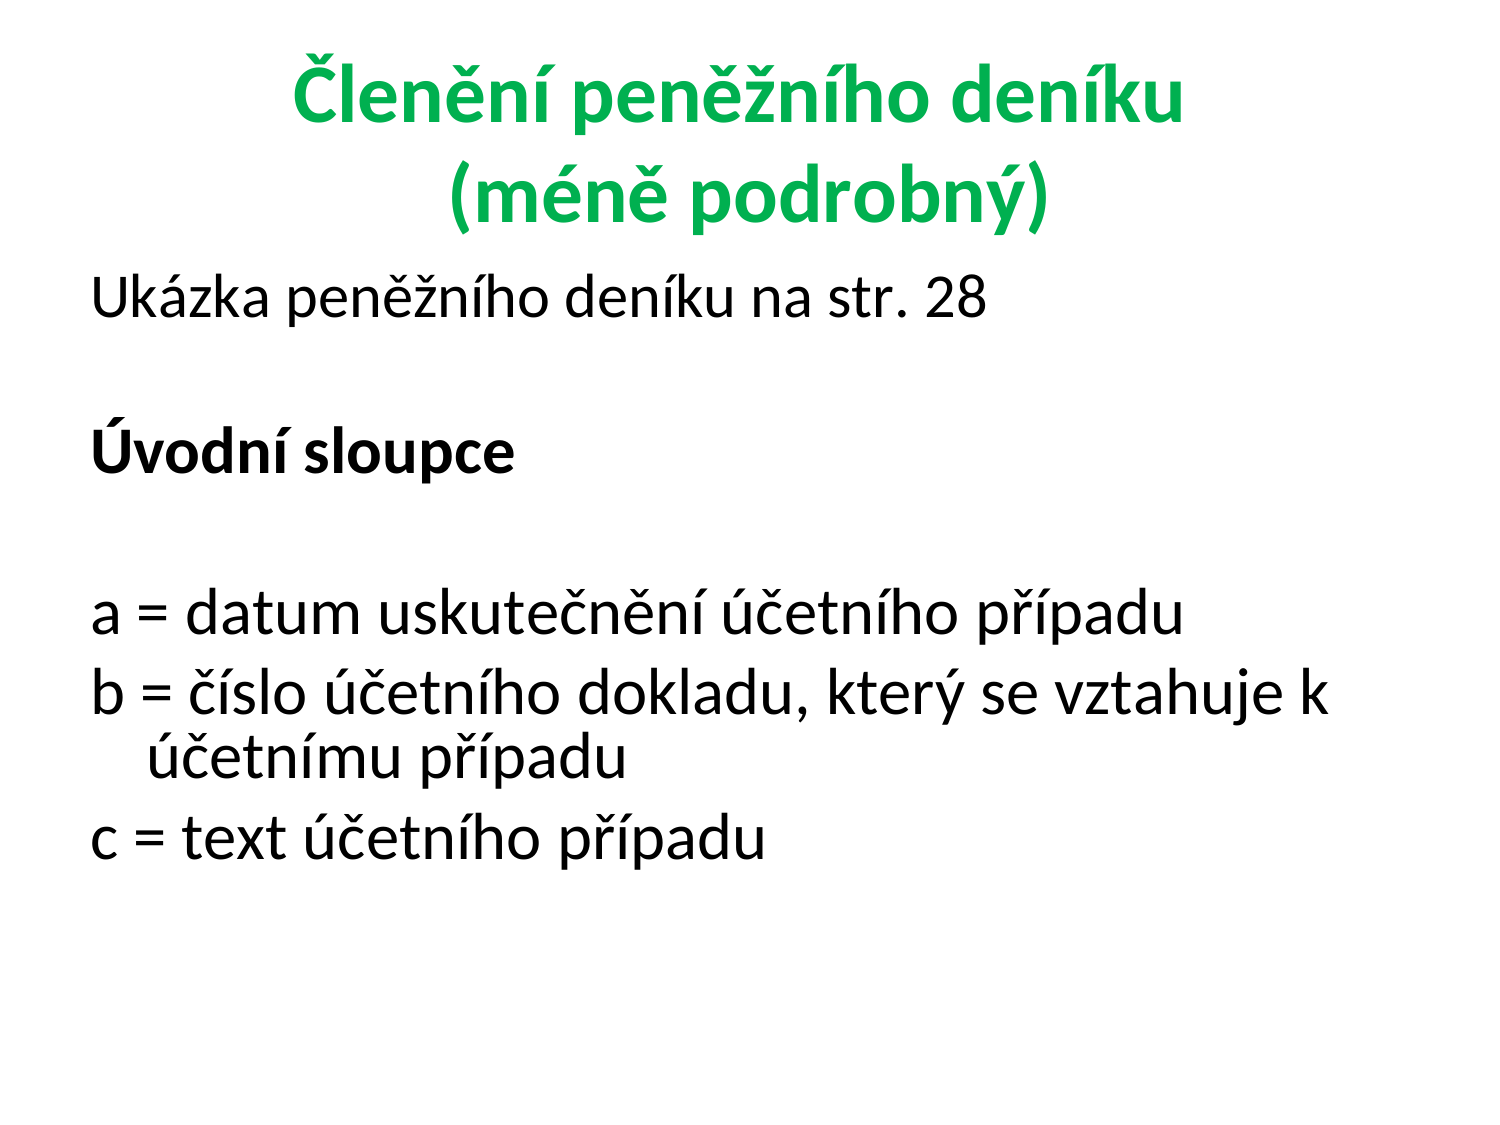

# Členění peněžního deníku (méně podrobný)
Ukázka peněžního deníku na str. 28
Úvodní sloupce
a = datum uskutečnění účetního případu
b = číslo účetního dokladu, který se vztahuje k účetnímu případu
c = text účetního případu